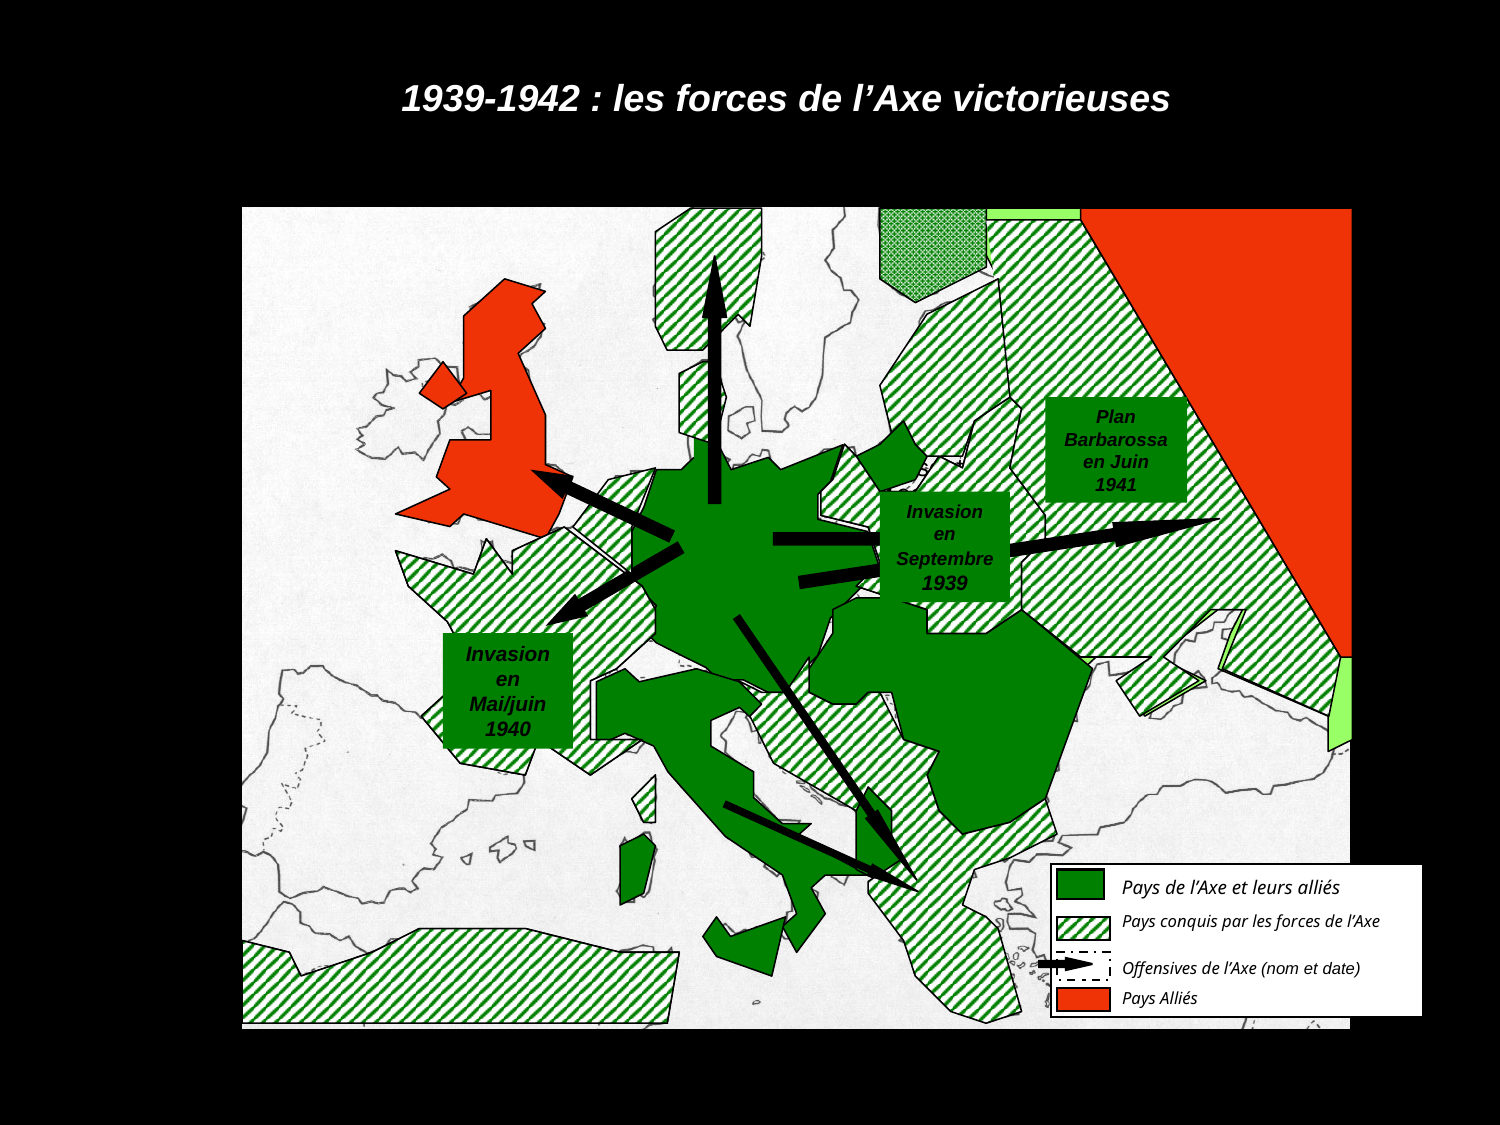

1939-1942 : les forces de l’Axe victorieuses
Plan Barbarossa en Juin 1941
1er sept 1939
Invasion en Septembre 1939
Invasion en Mai/juin 1940
Pays de l’Axe et leurs alliés
Pays conquis par les forces de l’Axe
Offensives de l’Axe (nom et date)
Pays Alliés
Offensives de l’Axe (nom et date)